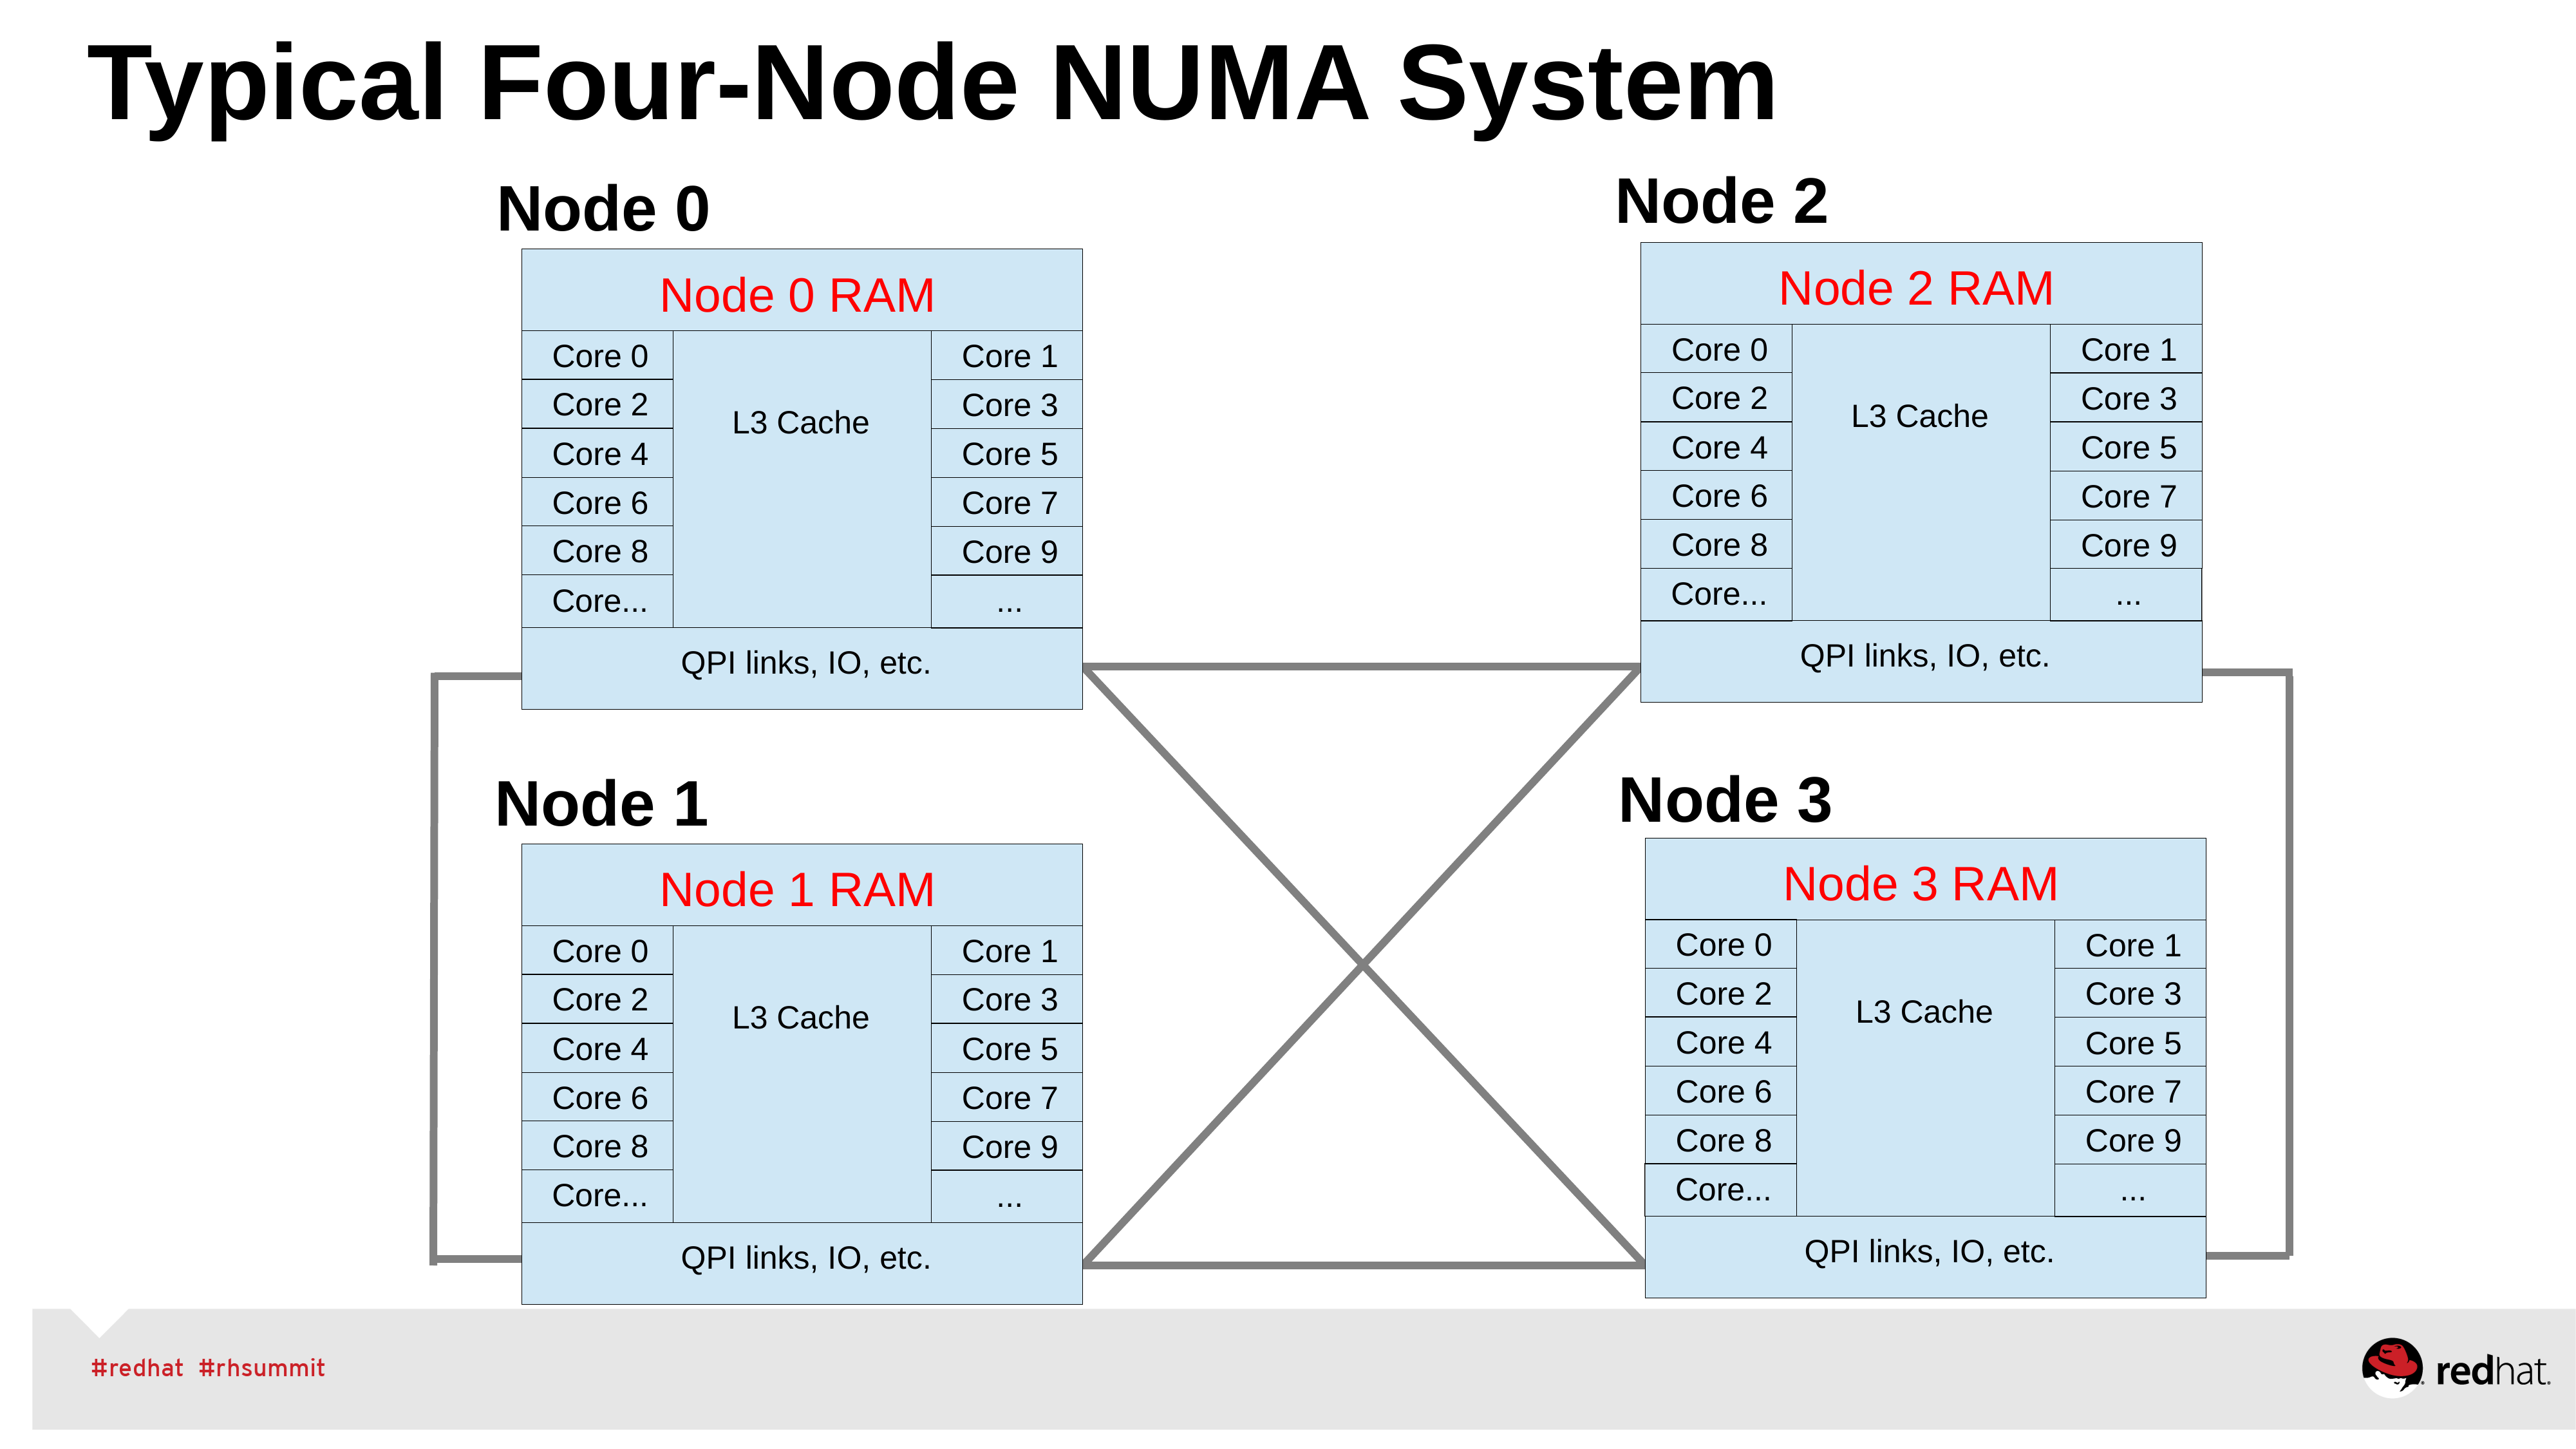

# Typical Four-Node NUMA System
Node 2
Node 0
Node 2 RAM
Node 0 RAM
Core 0
Core 1
Core 0
Core 1
Core 2
Core 3
Core 2
Core 3
L3 Cache
L3 Cache
Core 4
Core 5
Core 4
Core 5
Core 6
Core 7
Core 6
Core 7
Core 8
Core 9
Core 8
Core 9
Core...
...
Core...
...
QPI links, IO, etc.
QPI links, IO, etc.
Node 3
Node 1
Node 3 RAM
Node 1 RAM
Core 0
Core 1
Core 0
Core 1
Core 2
Core 3
Core 2
Core 3
L3 Cache
L3 Cache
Core 4
Core 5
Core 4
Core 5
Core 6
Core 7
Core 6
Core 7
Core 8
Core 9
Core 8
Core 9
Core...
...
Core...
...
QPI links, IO, etc.
QPI links, IO, etc.